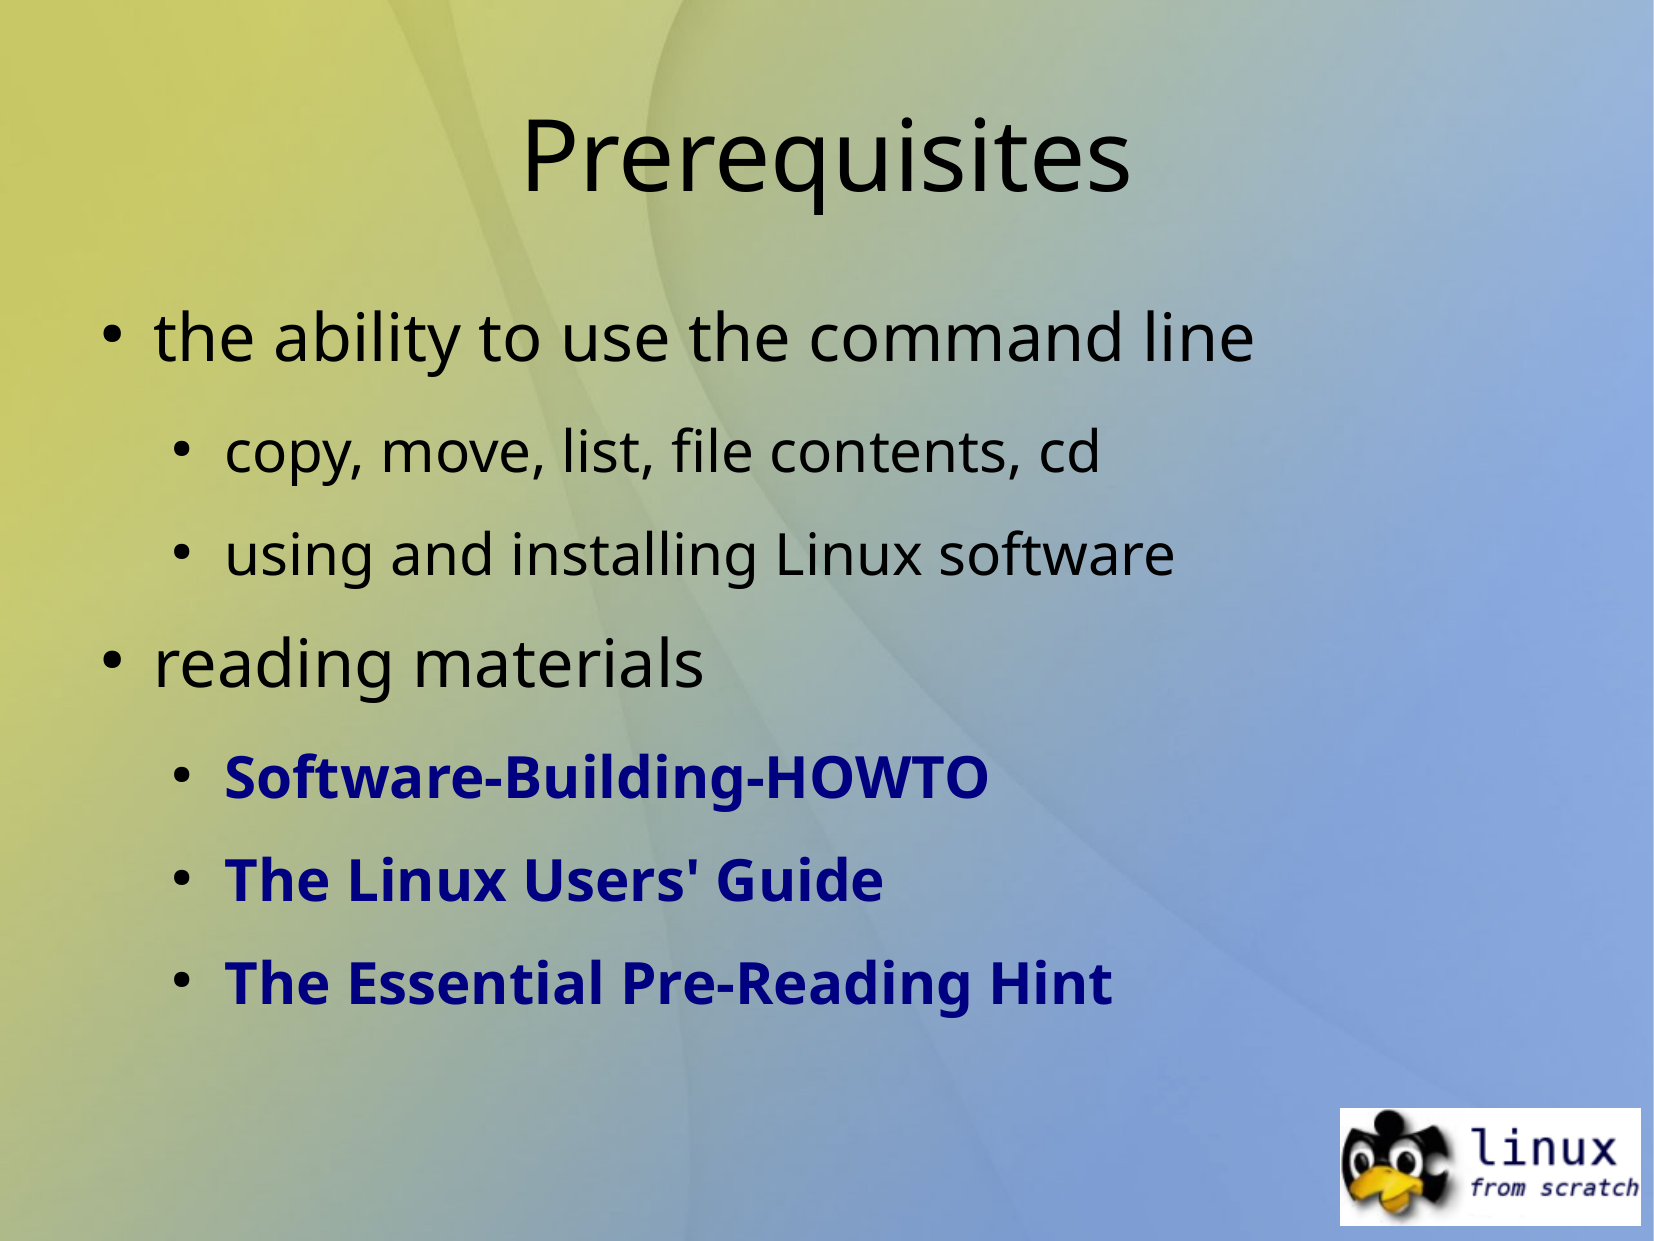

# Prerequisites
the ability to use the command line
copy, move, list, file contents, cd
using and installing Linux software
reading materials
Software-Building-HOWTO
The Linux Users' Guide
The Essential Pre-Reading Hint